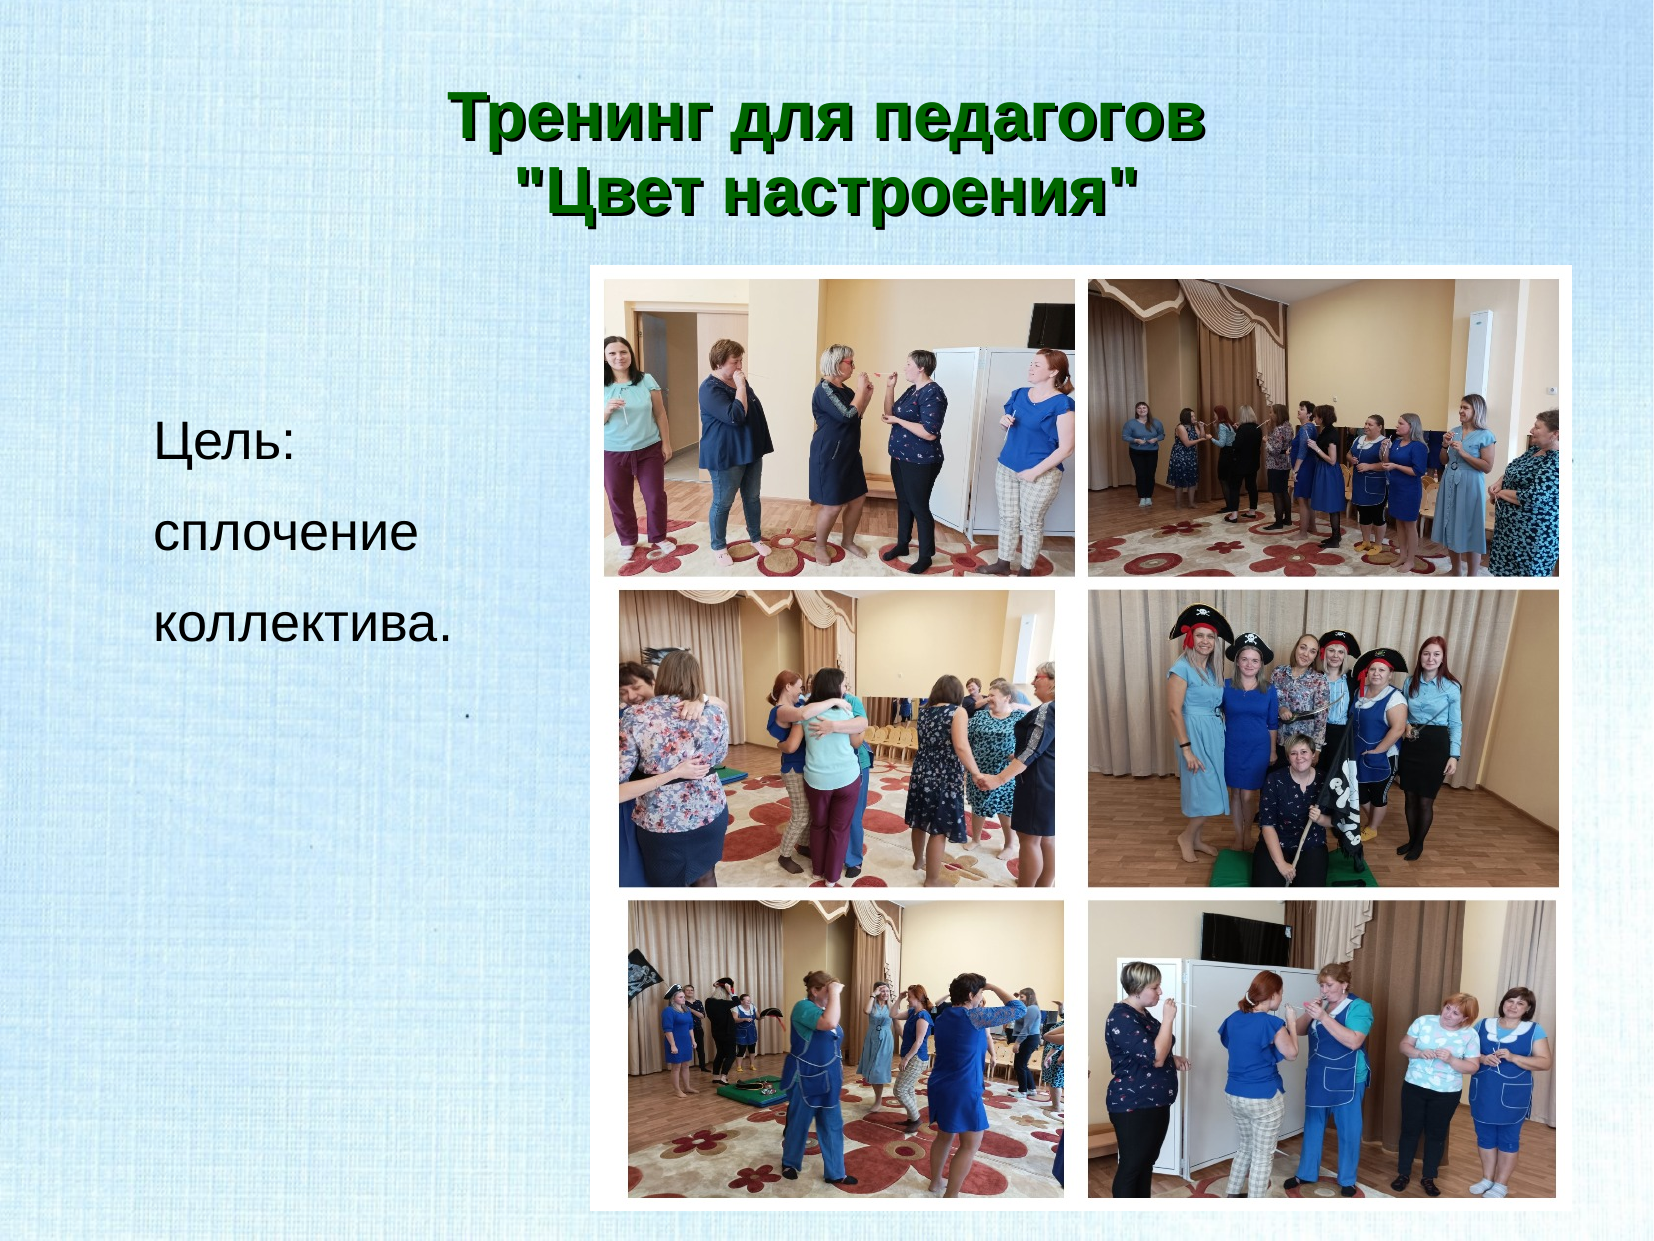

# Тренинг для педагогов "Цвет настроения"
Цель: сплочение коллектива.